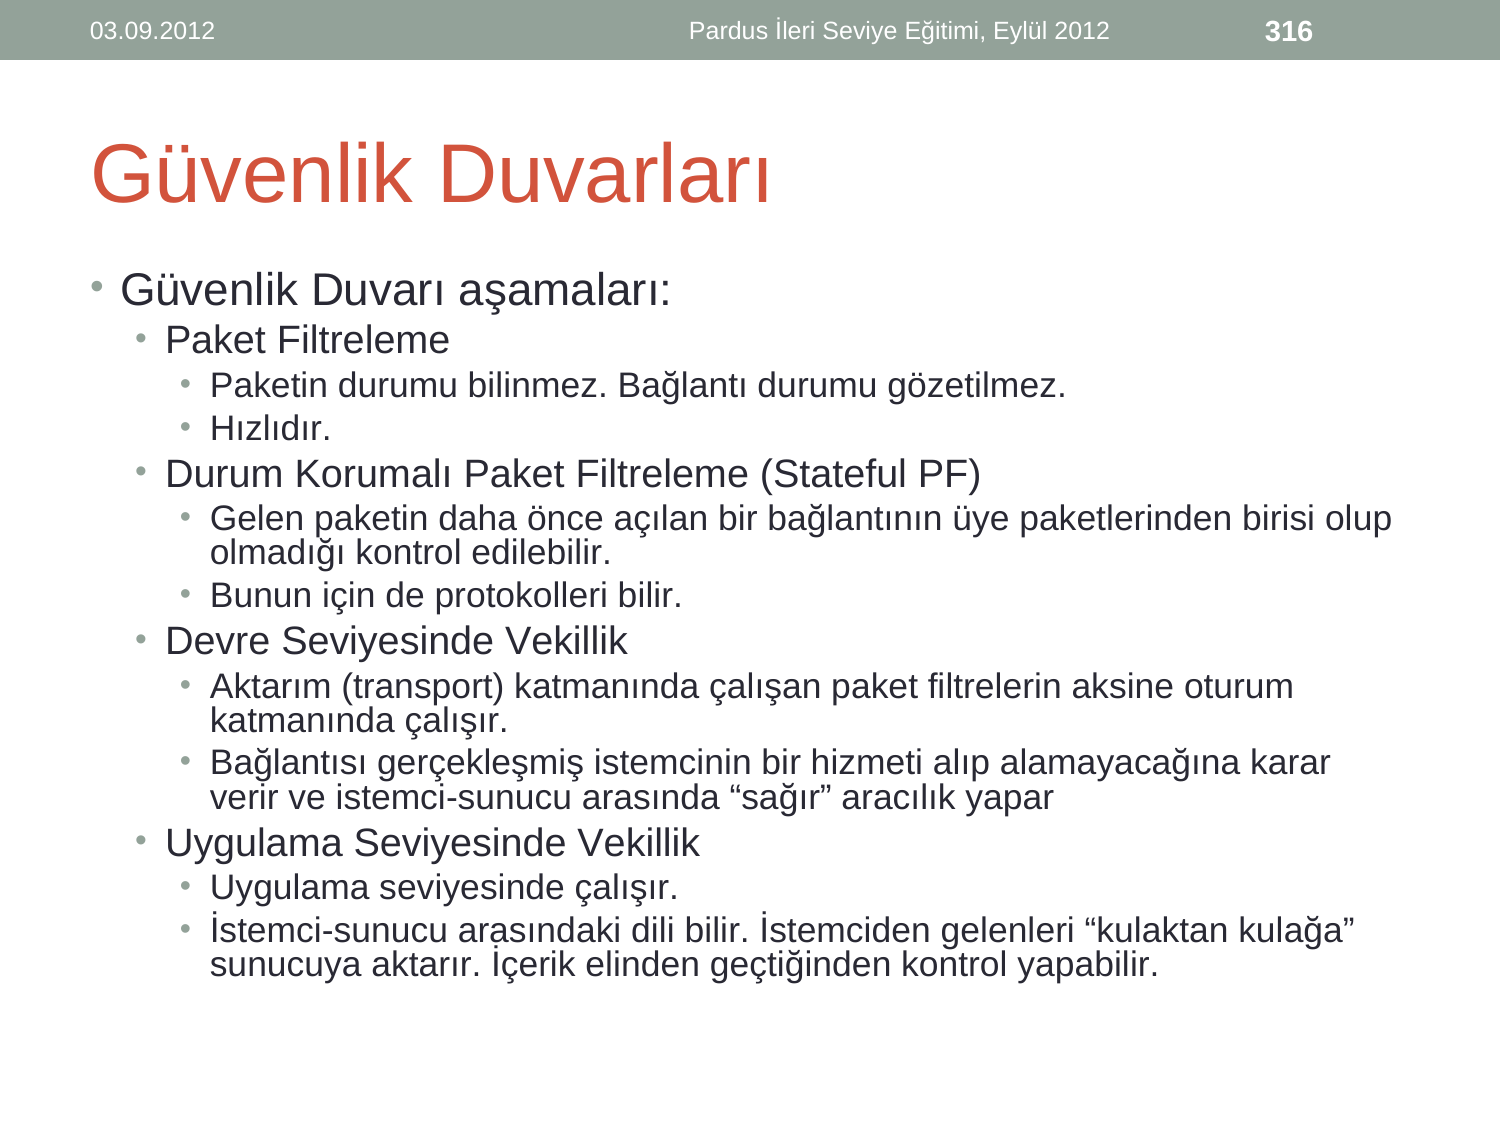

03.09.2012
Pardus İleri Seviye Eğitimi, Eylül 2012
# Güvenlik Duvarları
Güvenlik Duvarı aşamaları:
Paket Filtreleme
Paketin durumu bilinmez. Bağlantı durumu gözetilmez.
Hızlıdır.
Durum Korumalı Paket Filtreleme (Stateful PF)
Gelen paketin daha önce açılan bir bağlantının üye paketlerinden birisi olup olmadığı kontrol edilebilir.
Bunun için de protokolleri bilir.
Devre Seviyesinde Vekillik
Aktarım (transport) katmanında çalışan paket filtrelerin aksine oturum katmanında çalışır.
Bağlantısı gerçekleşmiş istemcinin bir hizmeti alıp alamayacağına karar verir ve istemci-sunucu arasında “sağır” aracılık yapar
Uygulama Seviyesinde Vekillik
Uygulama seviyesinde çalışır.
İstemci-sunucu arasındaki dili bilir. İstemciden gelenleri “kulaktan kulağa” sunucuya aktarır. İçerik elinden geçtiğinden kontrol yapabilir.